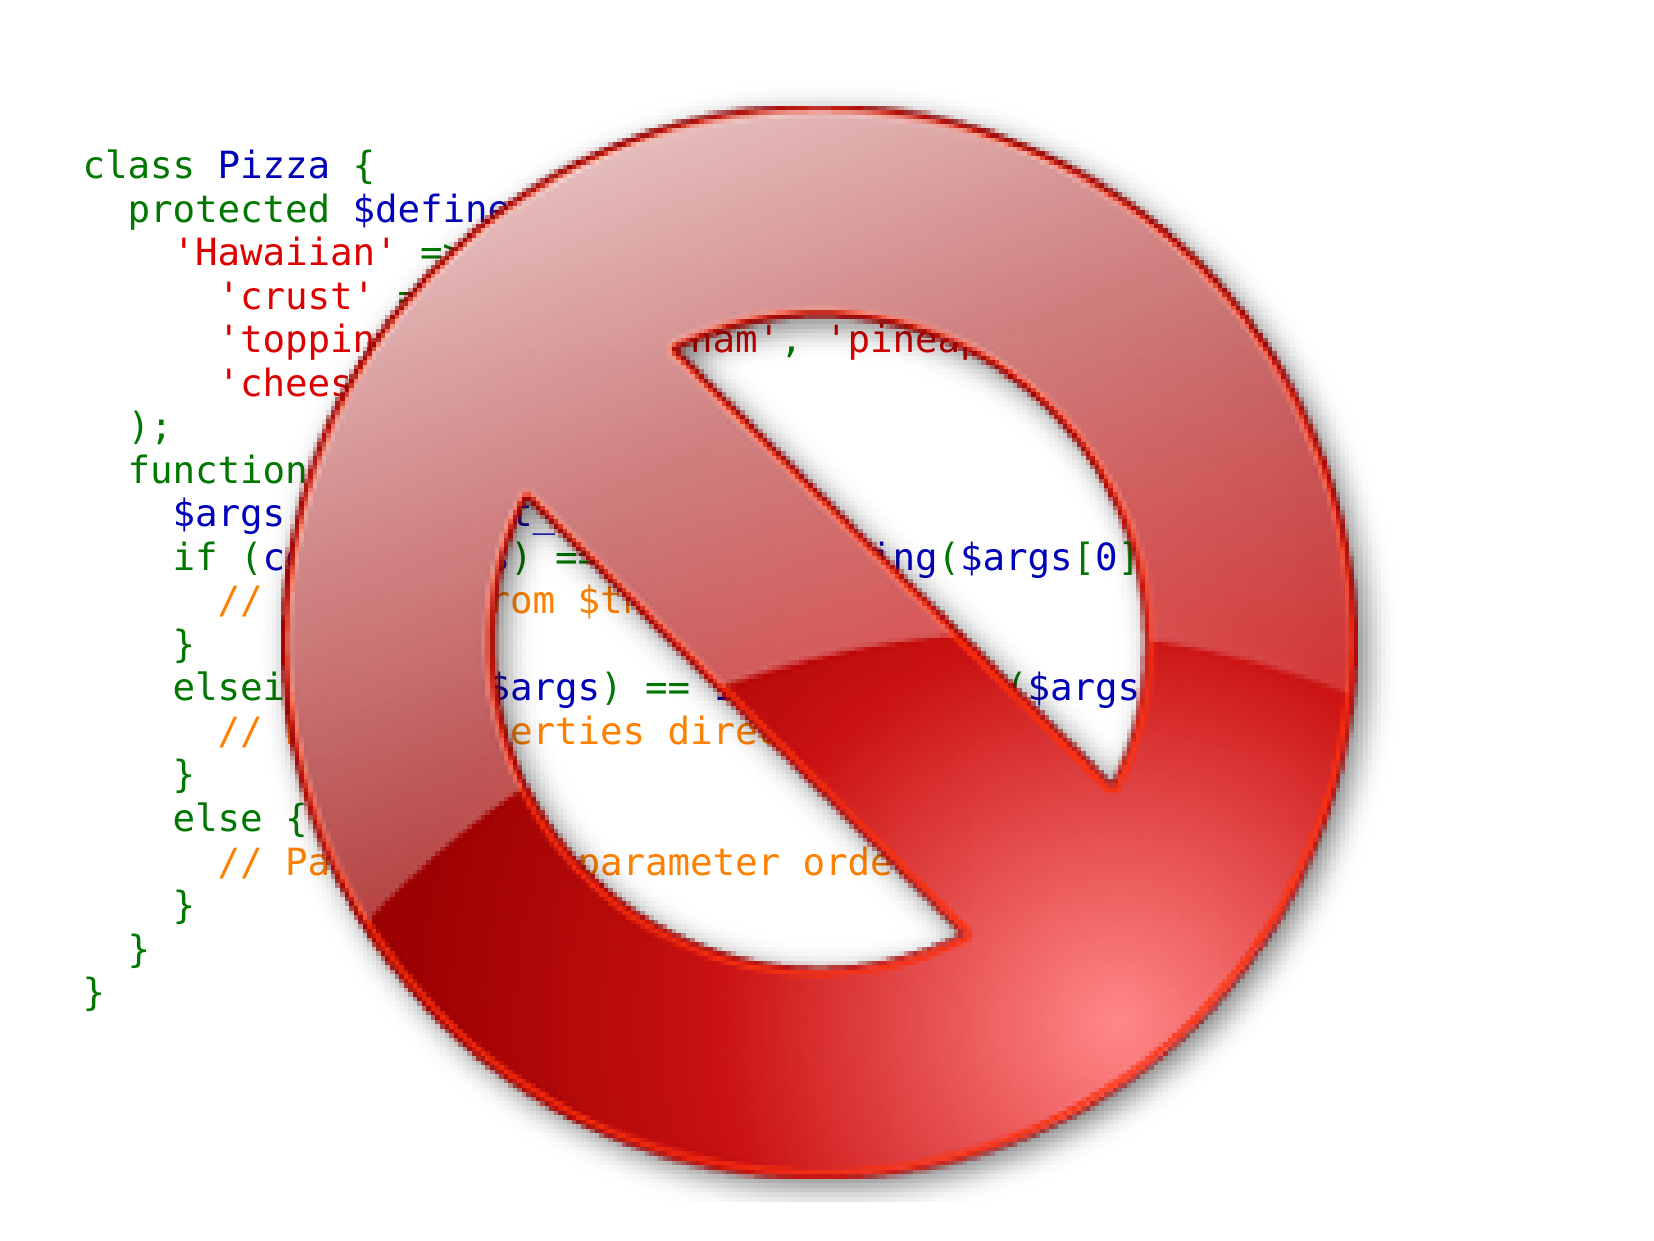

# class Pizza {   protected $defined = array(     'Hawaiian' => array(       'crust' => 'thin',       'toppings' => array('ham', 'pineapple'),       'cheese' => TRUE)   );   function __construct() {     $args = func_get_args();     if (count($args) == 1 && is_string($args[0]) {       // Look up from $this->defined;     }     elseif (count($args) == 1 && is_array($args[0])) {       // Build properties directly.     }     else {       // Parse out by parameter order.     }   } }